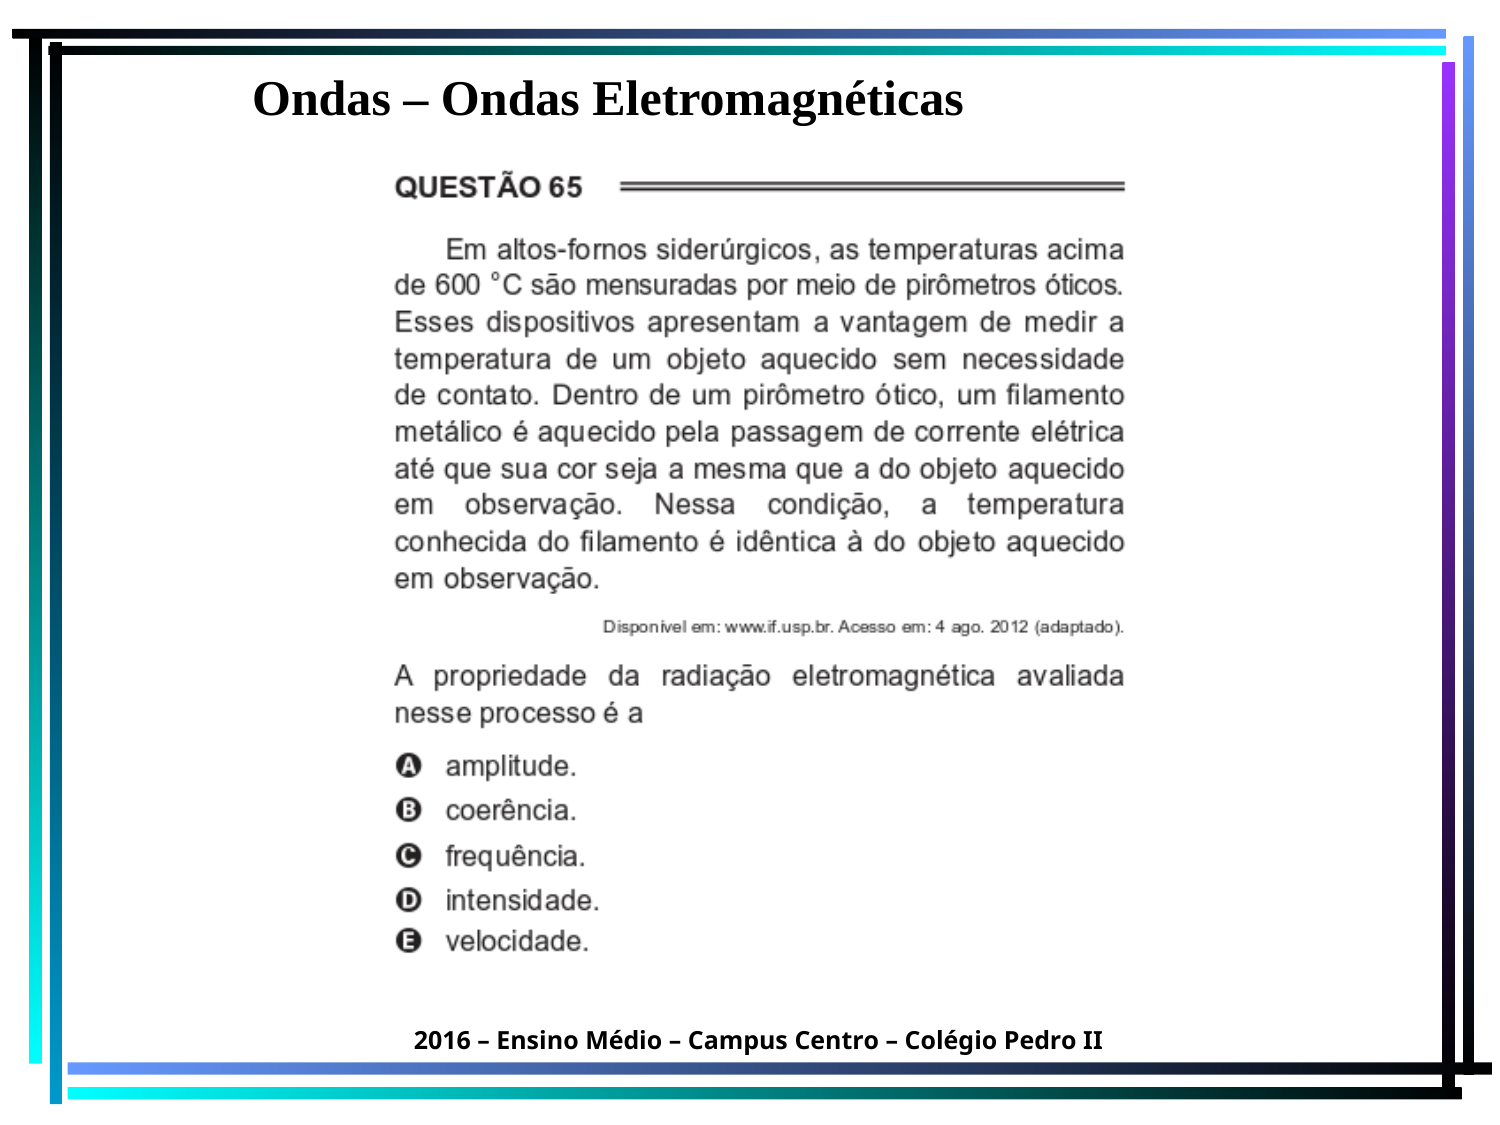

# Ondas – Ondas Eletromagnéticas
2016 – Ensino Médio – Campus Centro – Colégio Pedro II